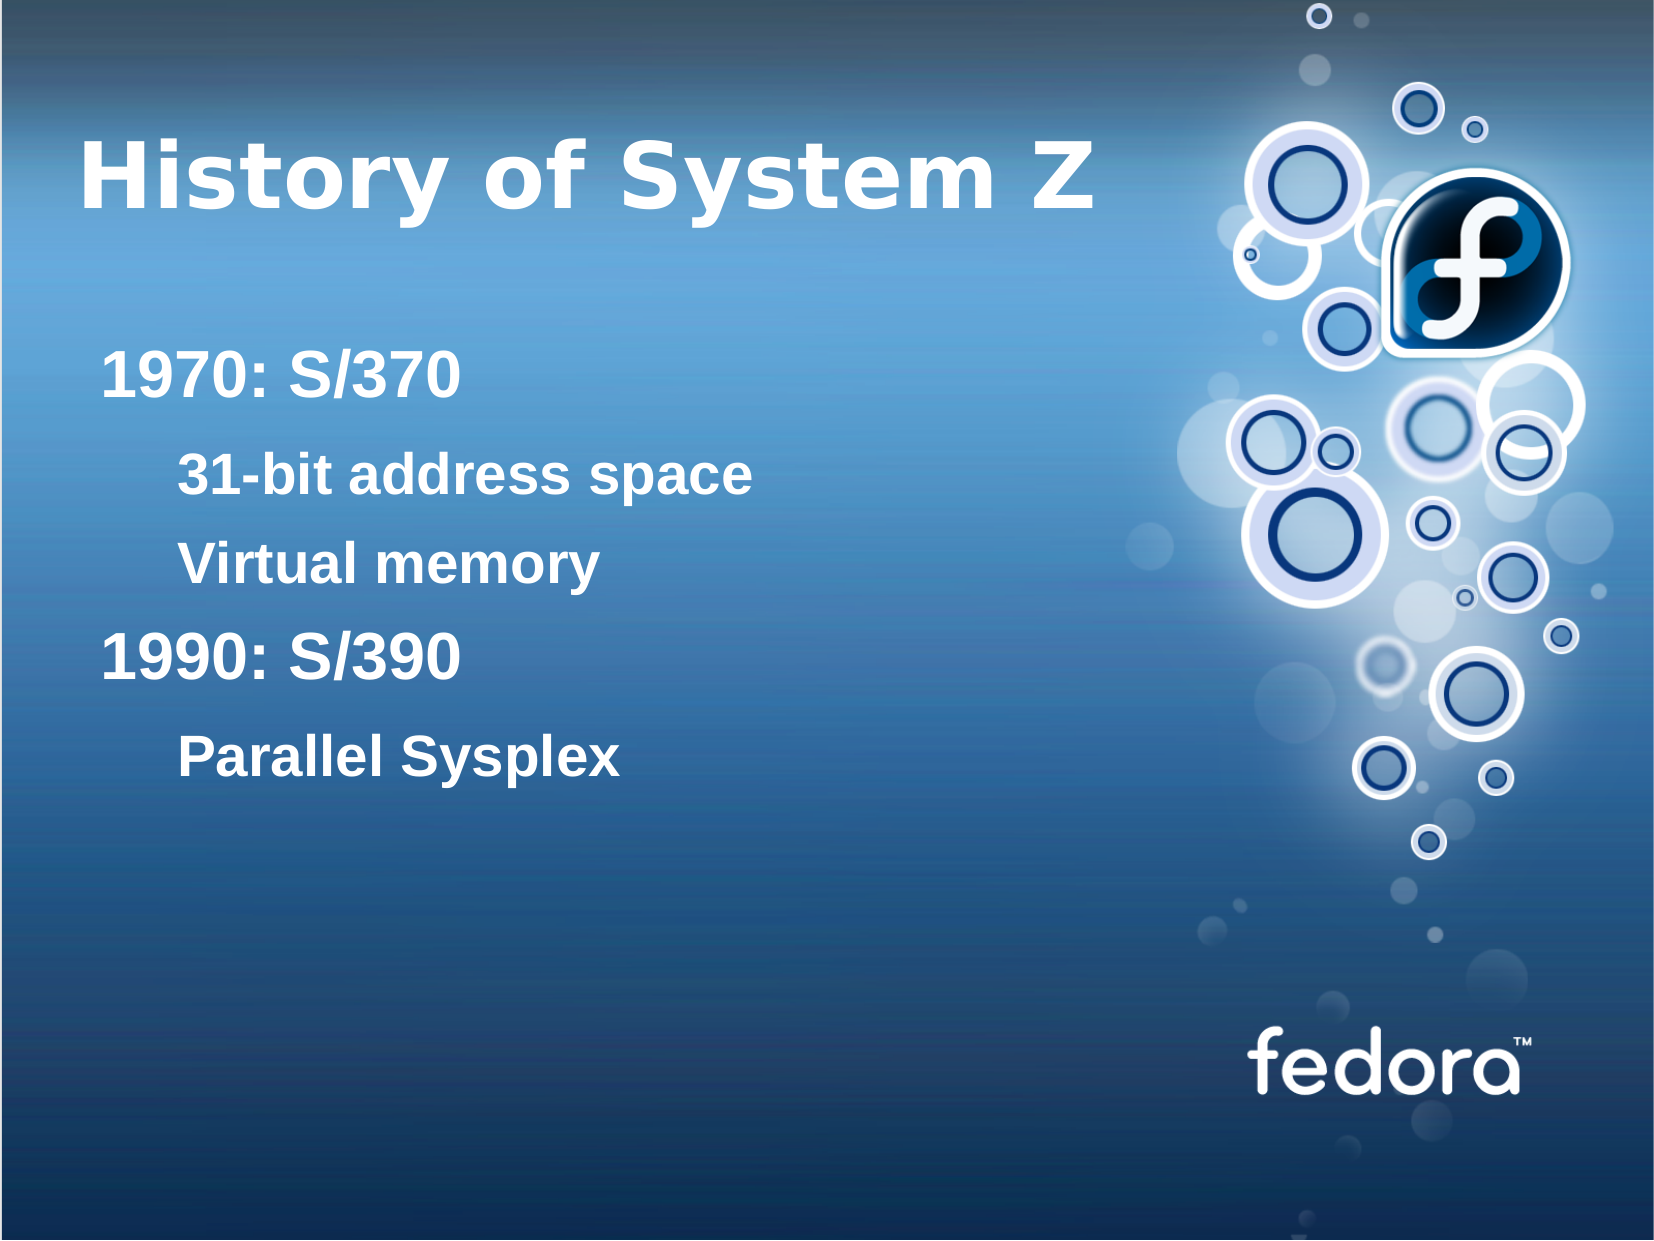

# History of System Z
1970: S/370
31-bit address space
Virtual memory
1990: S/390
Parallel Sysplex